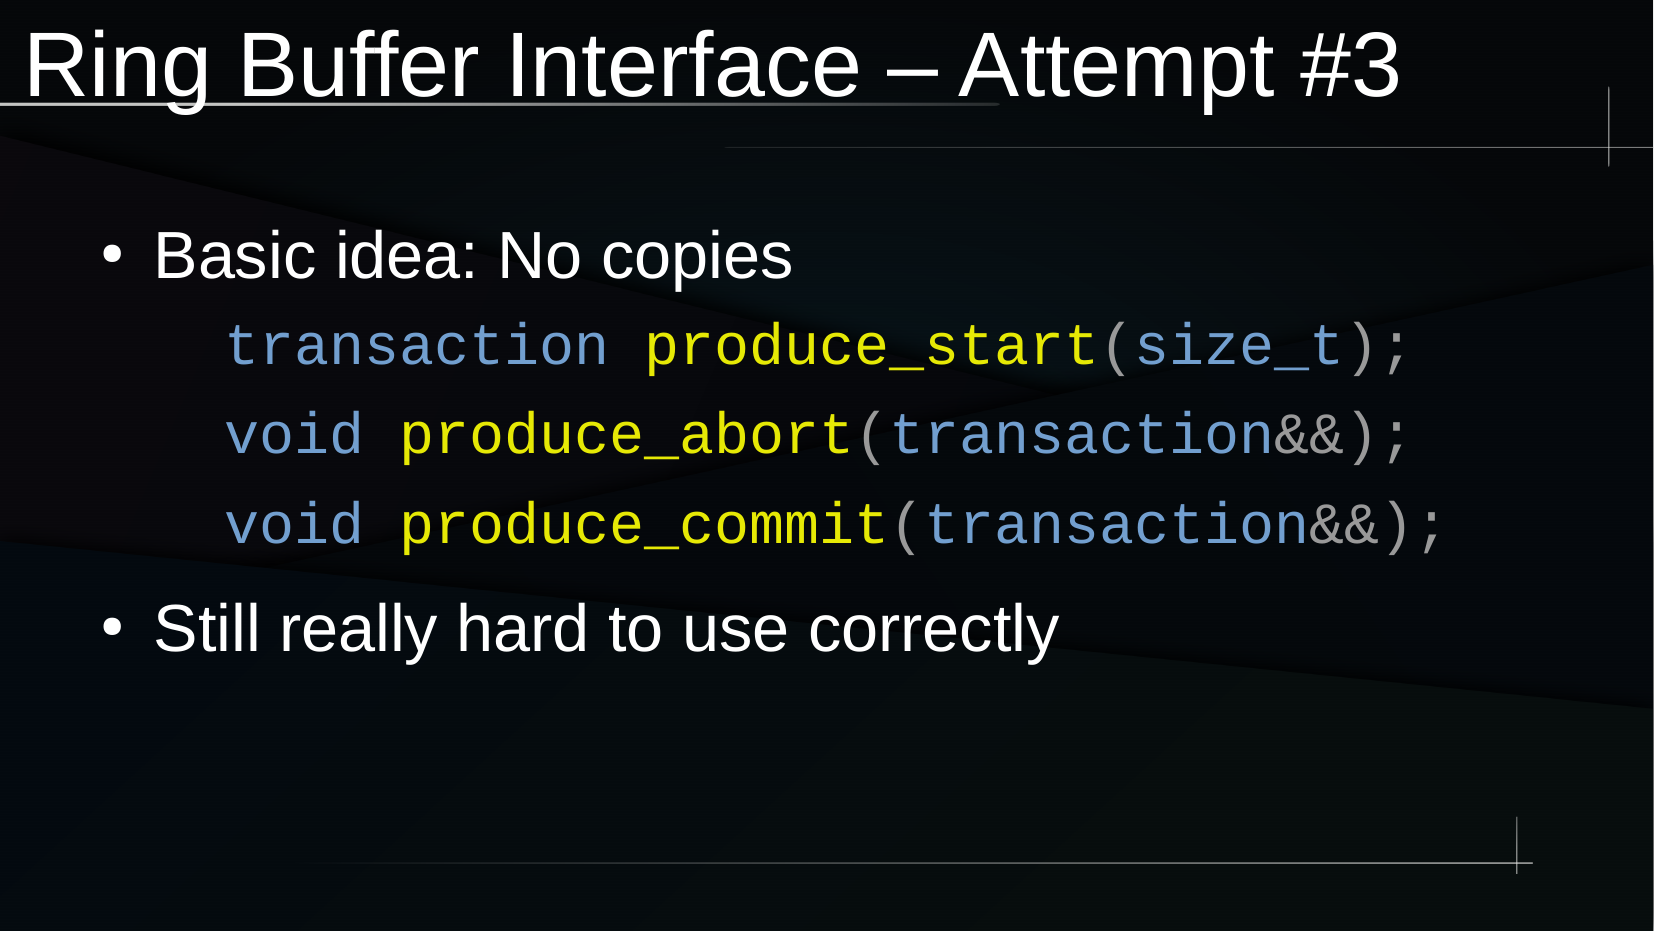

# Ring Buffer Interface – Attempt #3
Basic idea: No copies
transaction produce_start(size_t);
void produce_abort(transaction&&);
void produce_commit(transaction&&);
Still really hard to use correctly